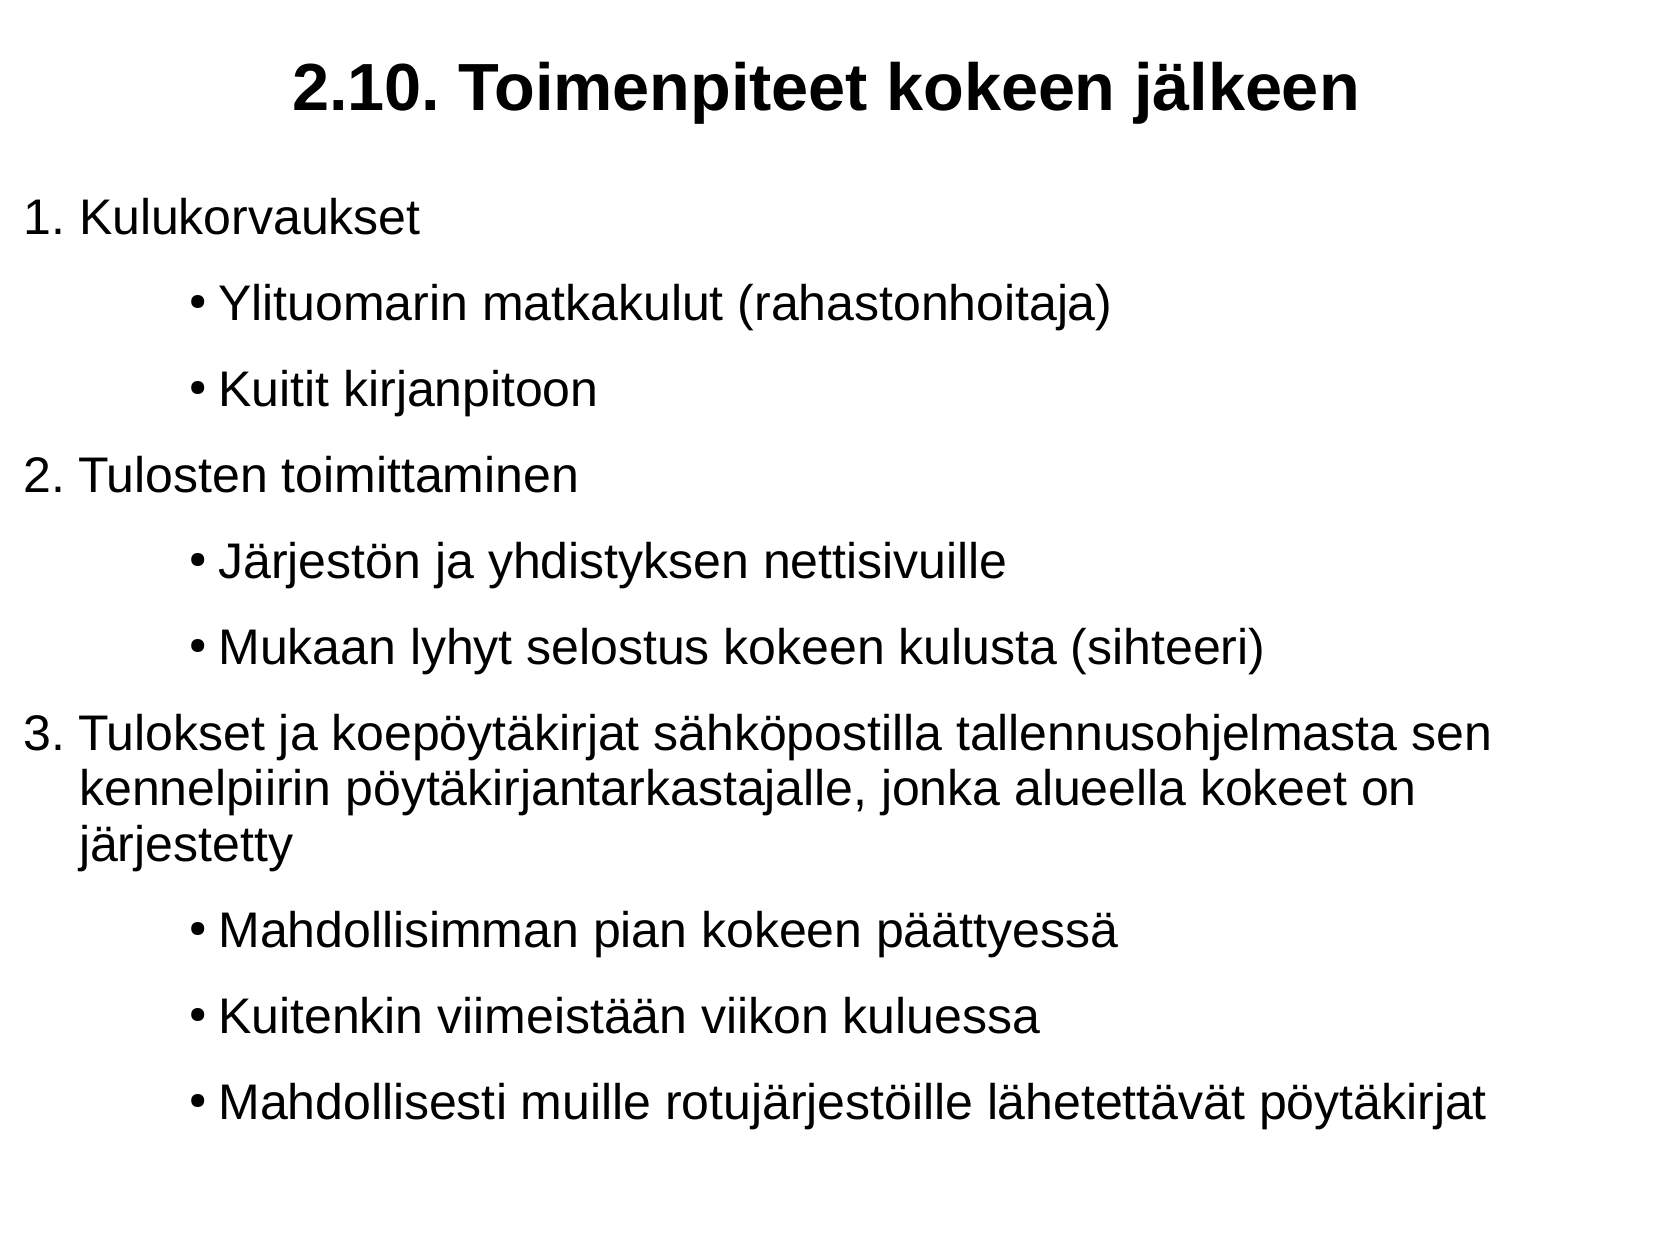

# 2.10. Toimenpiteet kokeen jälkeen
1. Kulukorvaukset
Ylituomarin matkakulut (rahastonhoitaja)
Kuitit kirjanpitoon
2. Tulosten toimittaminen
Järjestön ja yhdistyksen nettisivuille
Mukaan lyhyt selostus kokeen kulusta (sihteeri)
3. Tulokset ja koepöytäkirjat sähköpostilla tallennusohjelmasta sen 	 kennelpiirin pöytäkirjantarkastajalle, jonka alueella kokeet on järjestetty
Mahdollisimman pian kokeen päättyessä
Kuitenkin viimeistään viikon kuluessa
Mahdollisesti muille rotujärjestöille lähetettävät pöytäkirjat